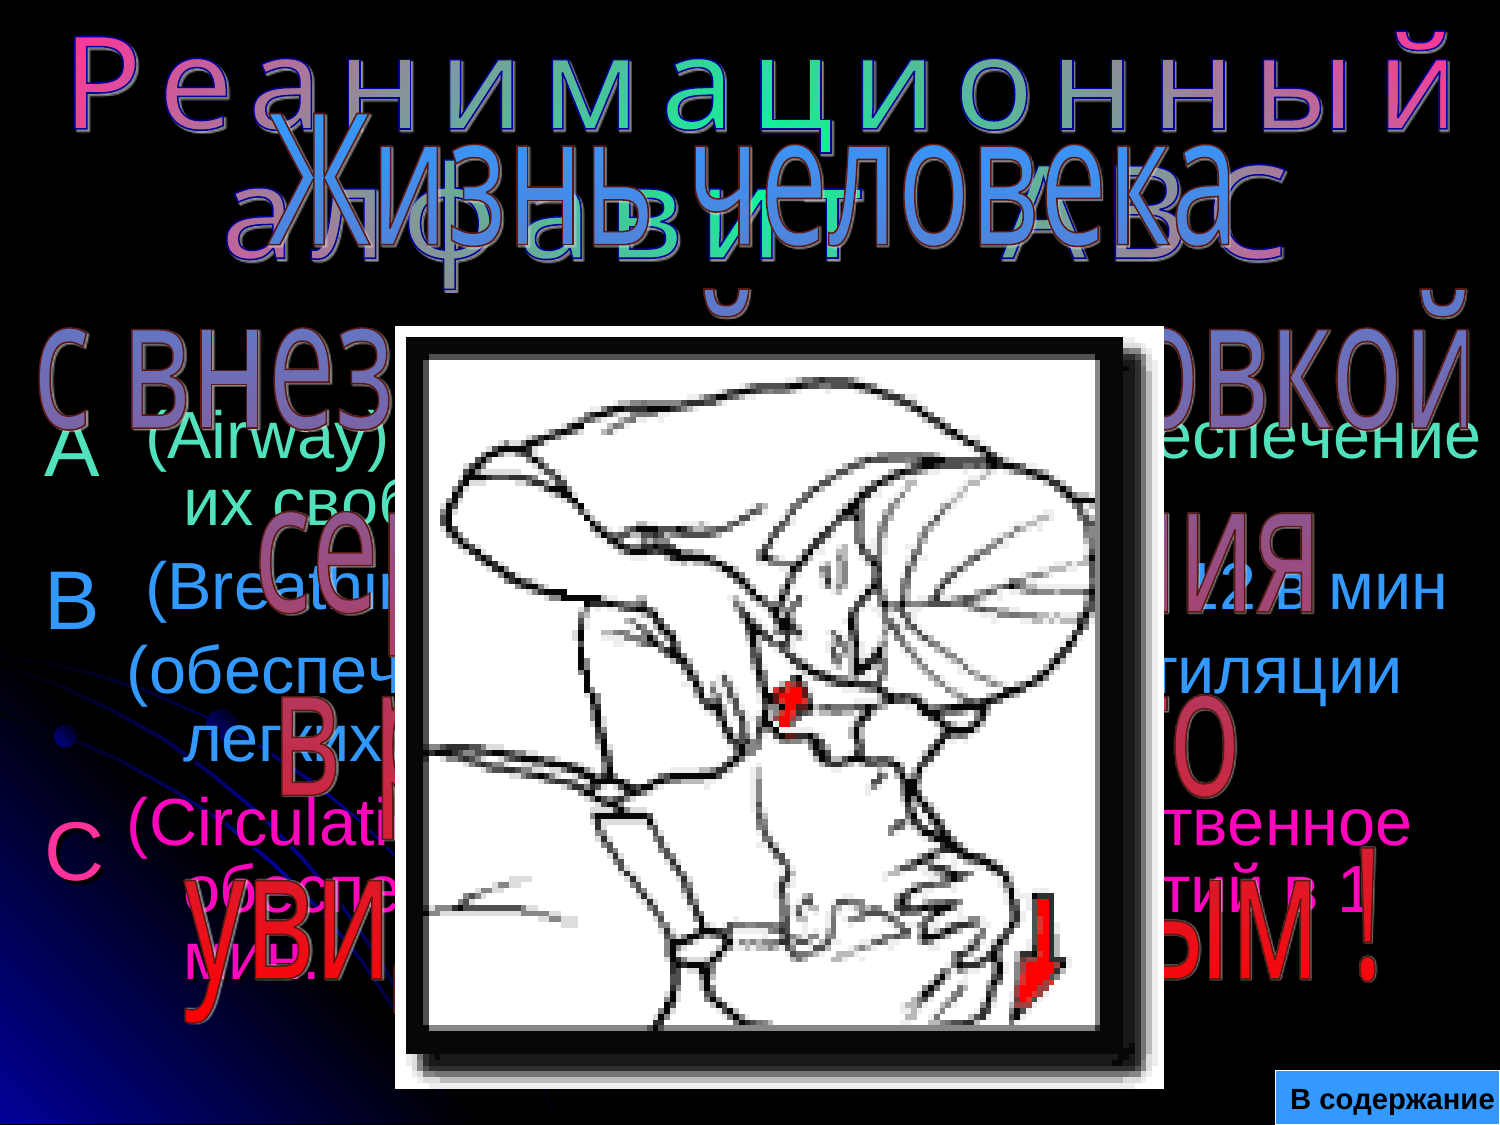

Реанимационный
алфавит АВС
Жизнь человека
с внезапной остановкой
 сердца и дыхания
в руках того, кто
 увидит его первым !
А
# (Airway) – дыхательные пути (обеспечение их свободной проходимости),
 (Breathing) – дыхание с частотой 12 в мин
(обеспечение искусственной вентиляции легких),
(Circulation) – циркуляция (искусственное обеспечение кровотока) 60 сжатий в 1 мин.
В
С
Ханеева Н.П., Мусина Н.А., 2008 г.
В содержание